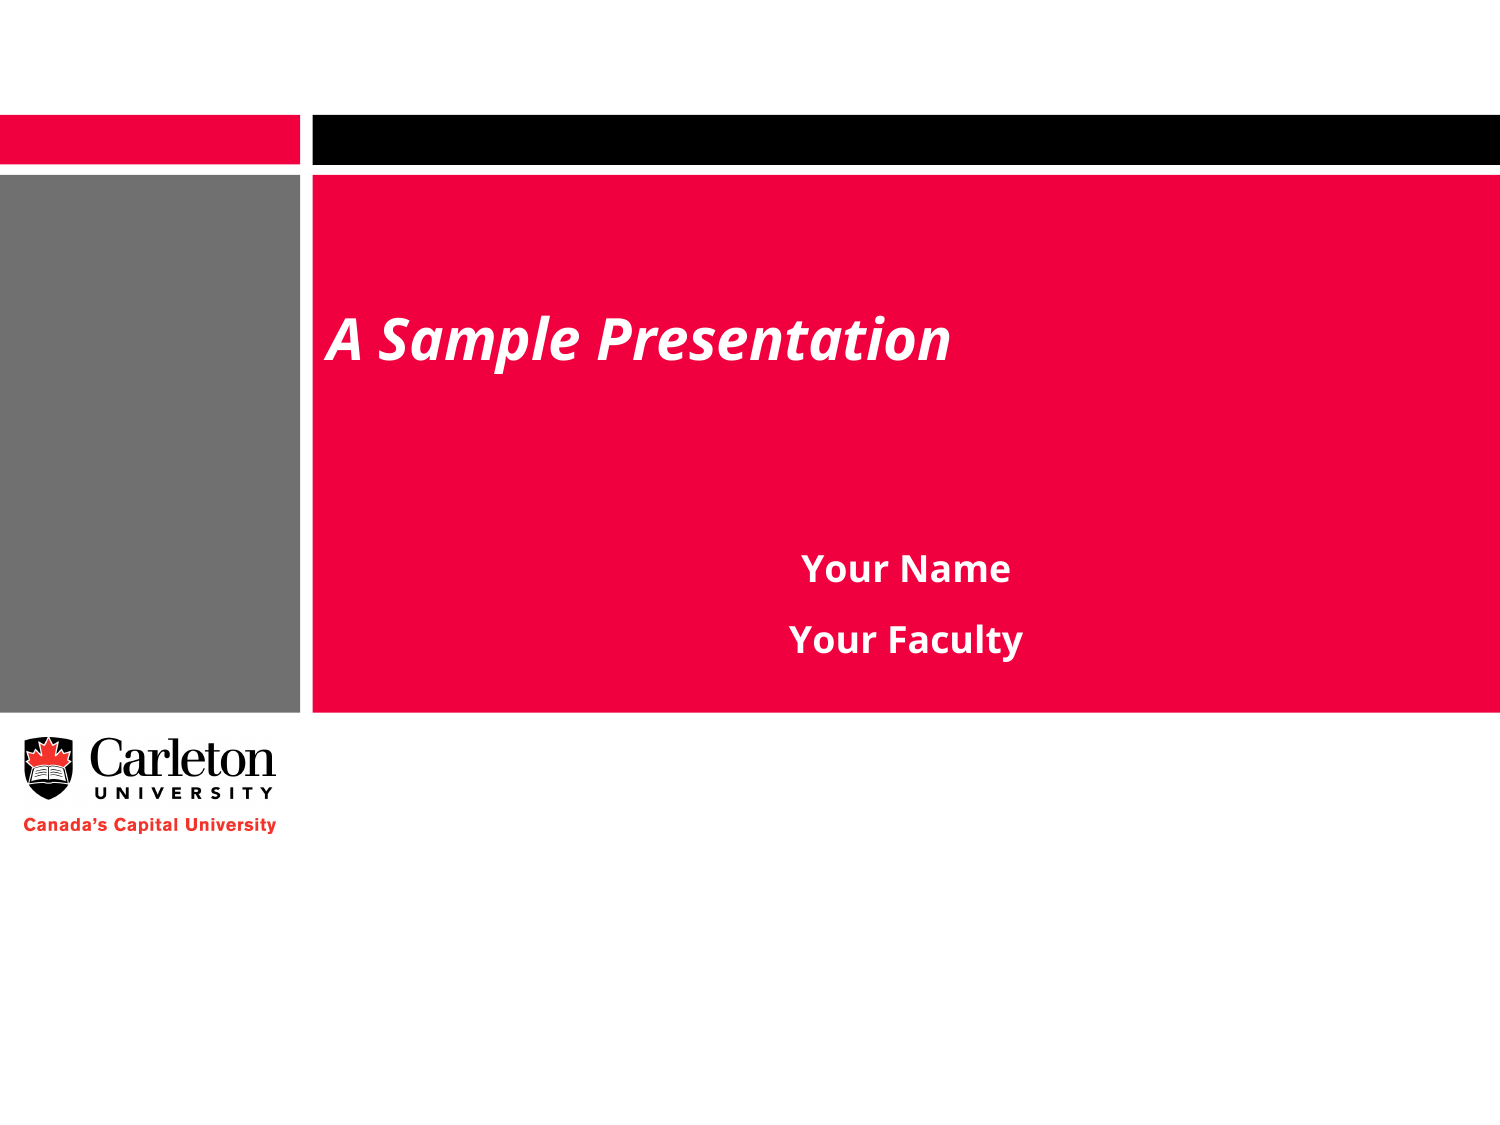

# A Sample Presentation
Your Name
Your Faculty